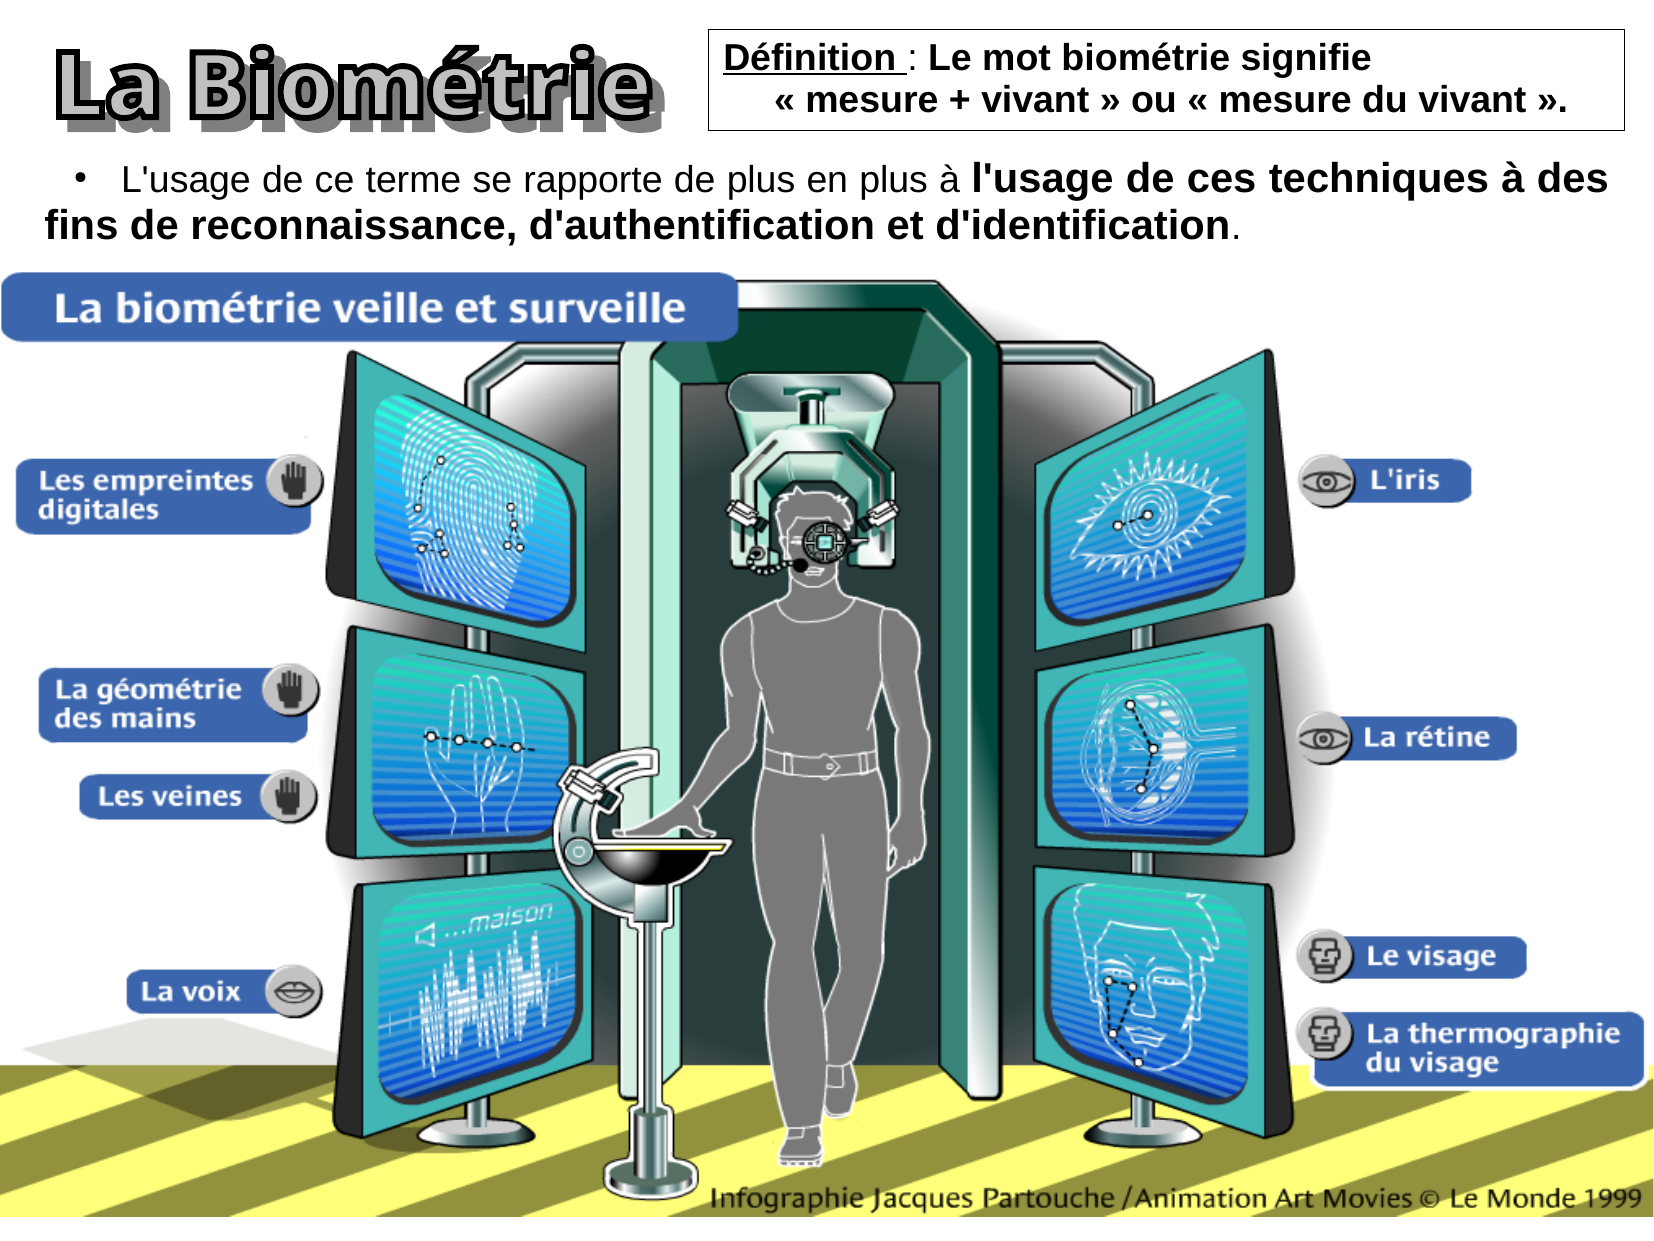

Définition : Le mot biométrie signifie
 « mesure + vivant » ou « mesure du vivant ».
La Biométrie
 L'usage de ce terme se rapporte de plus en plus à l'usage de ces techniques à des fins de reconnaissance, d'authentification et d'identification.